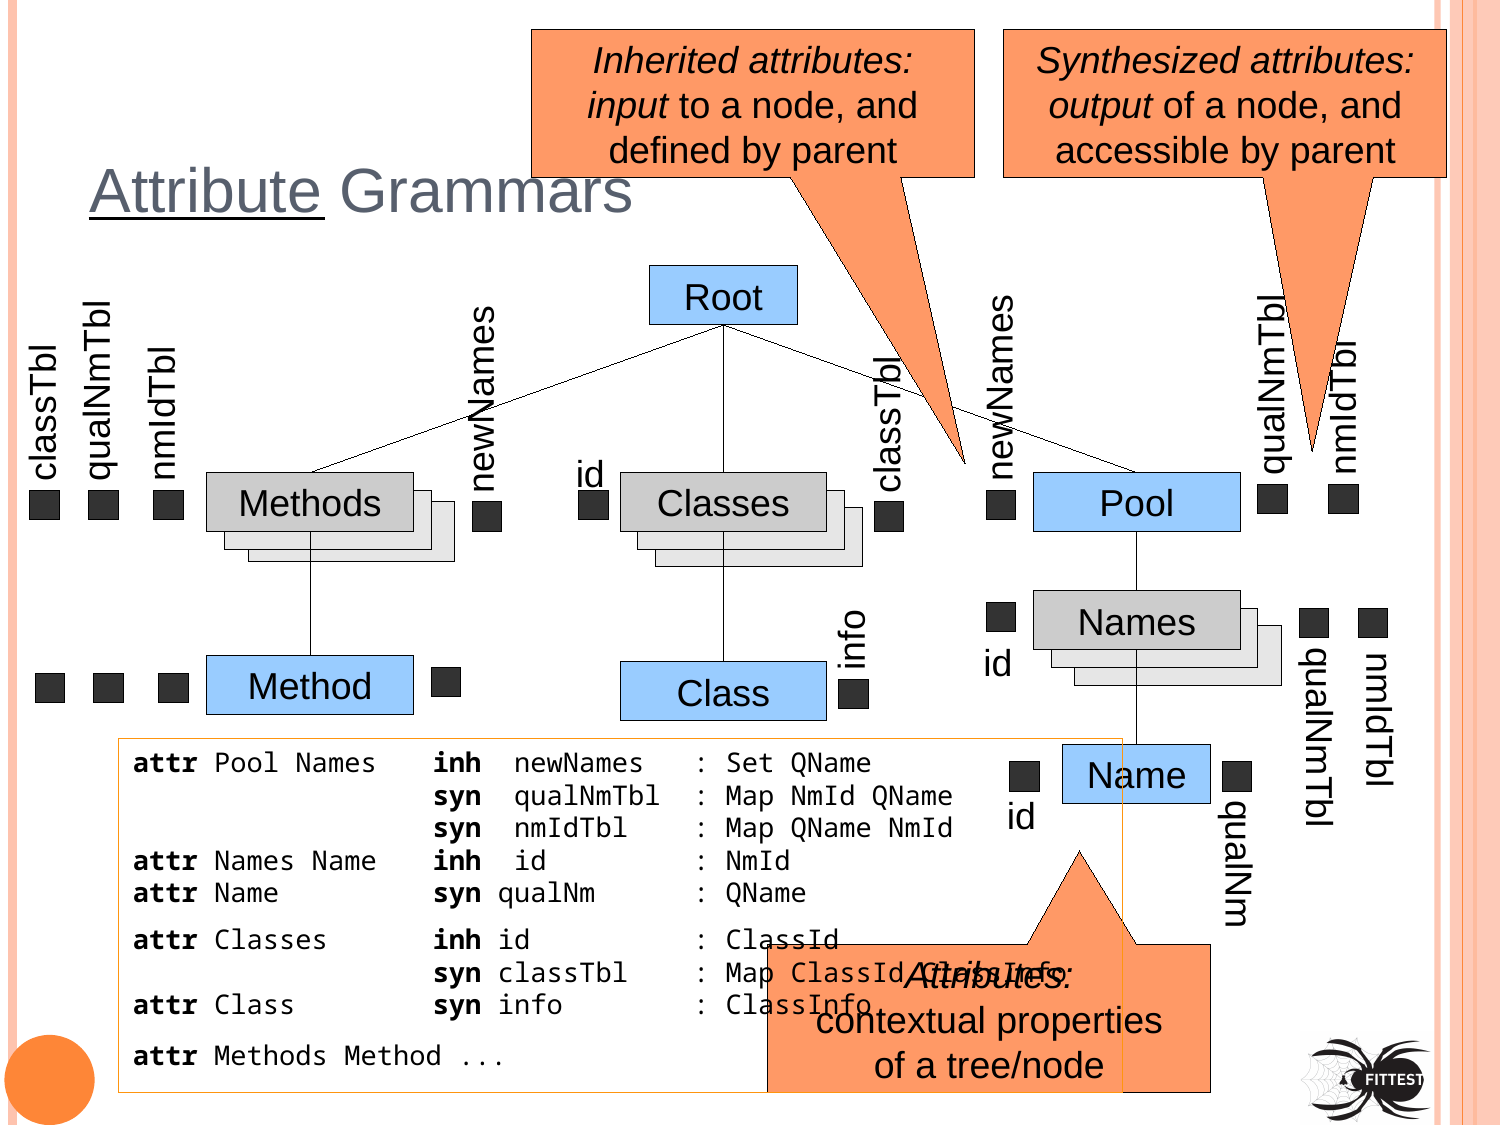

Inherited attributes:
input to a node, and
defined by parent
Synthesized attributes:
output of a node, and
accessible by parent
# Attribute Grammars
Root
newNames
qualNmTbl
newNames
qualNmTbl
nmIdTbl
classTbl
nmIdTbl
classTbl
id
Methods
Classes
Pool
Names
info
id
Method
Class
nmIdTbl
qualNmTbl
attr Pool Names	inh newNames : Set QName
		syn qualNmTbl : Map NmId QName
		syn nmIdTbl : Map QName NmId
attr Names Name	inh id : NmId
attr Name		syn qualNm : QName
Name
id
qualNm
attr Classes	inh id : ClassId
		syn classTbl : Map ClassId ClassInfo
attr Class	syn info : ClassInfo
Attributes:
contextual properties
of a tree/node
attr Methods Method ...